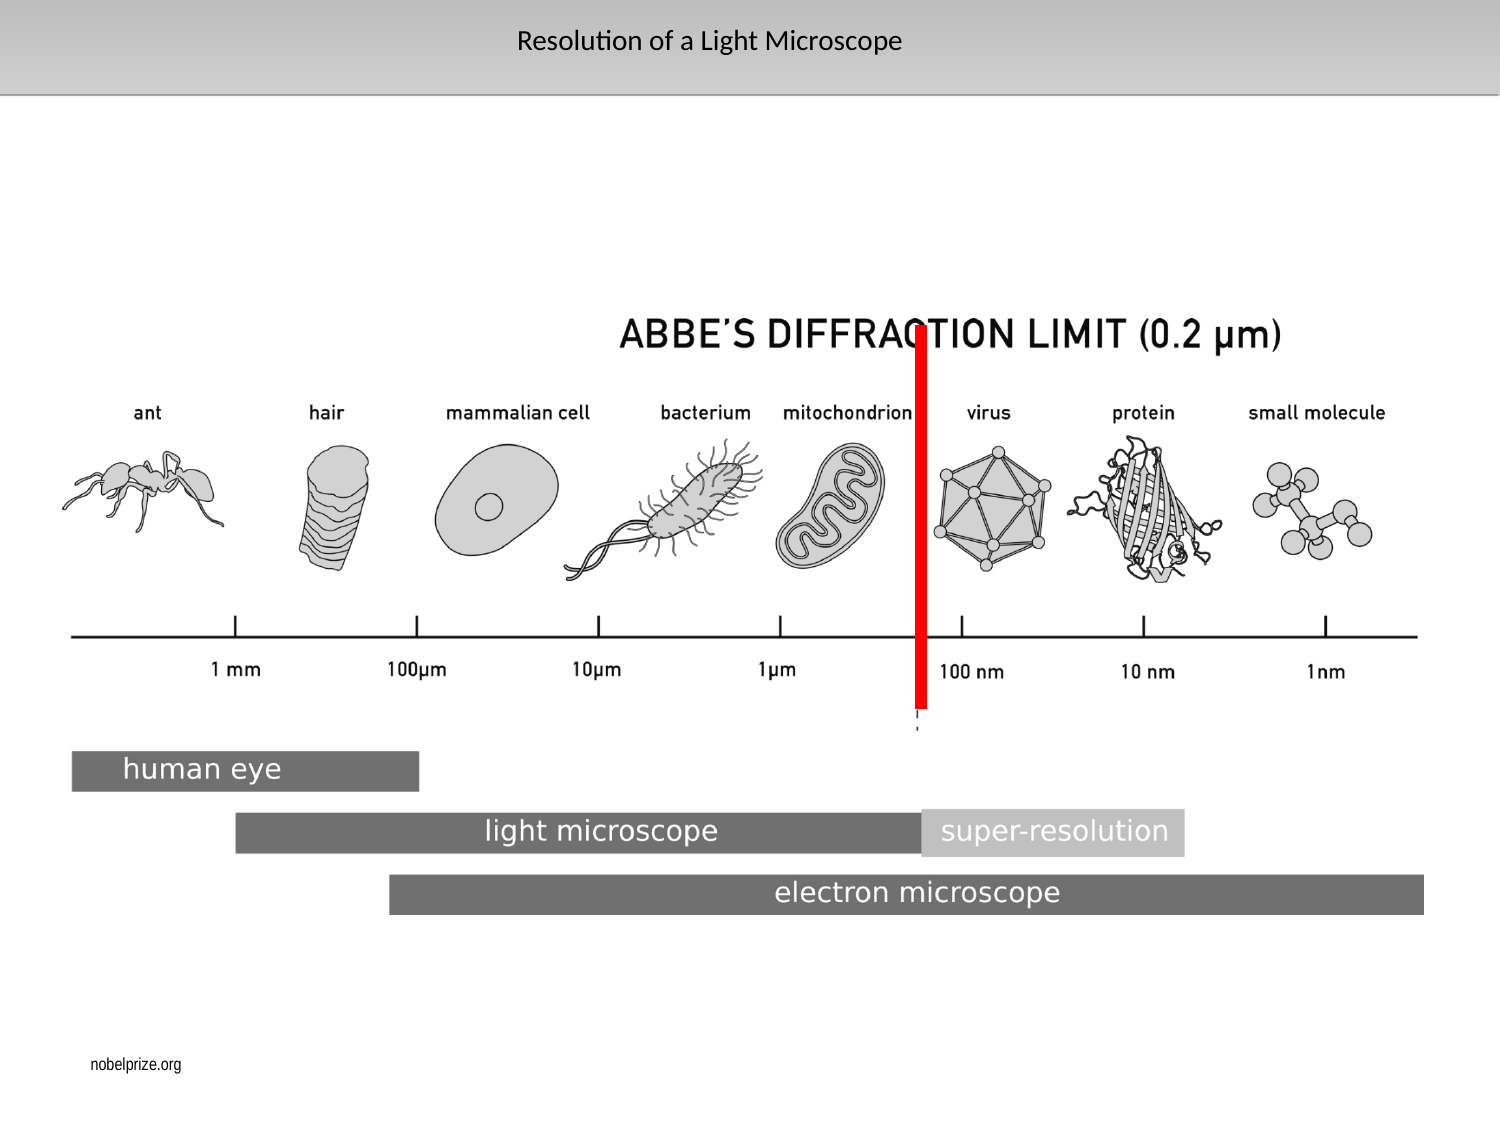

# Resolution of a Light Microscope
nobelprize.org